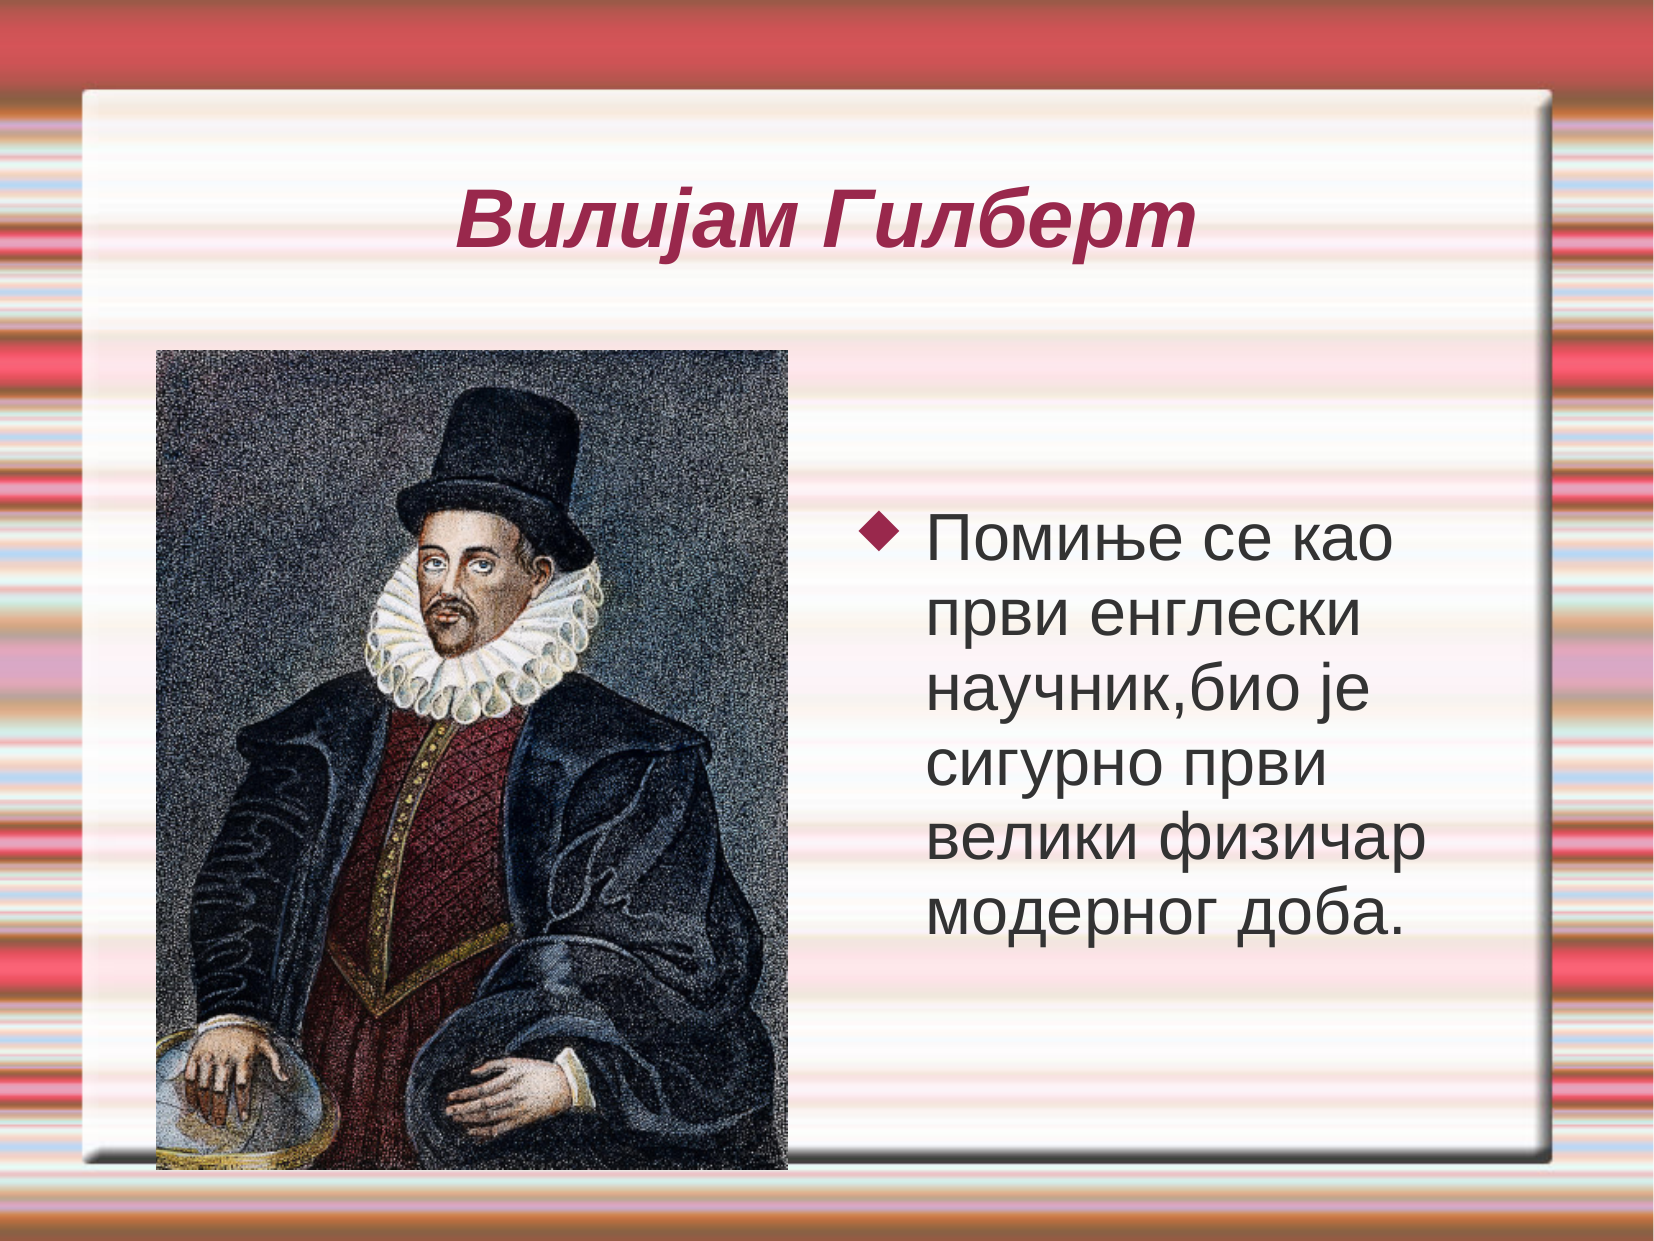

# Вилијам Гилберт
Помиње се као први енглески научник,био је сигурно први велики физичар модерног доба.